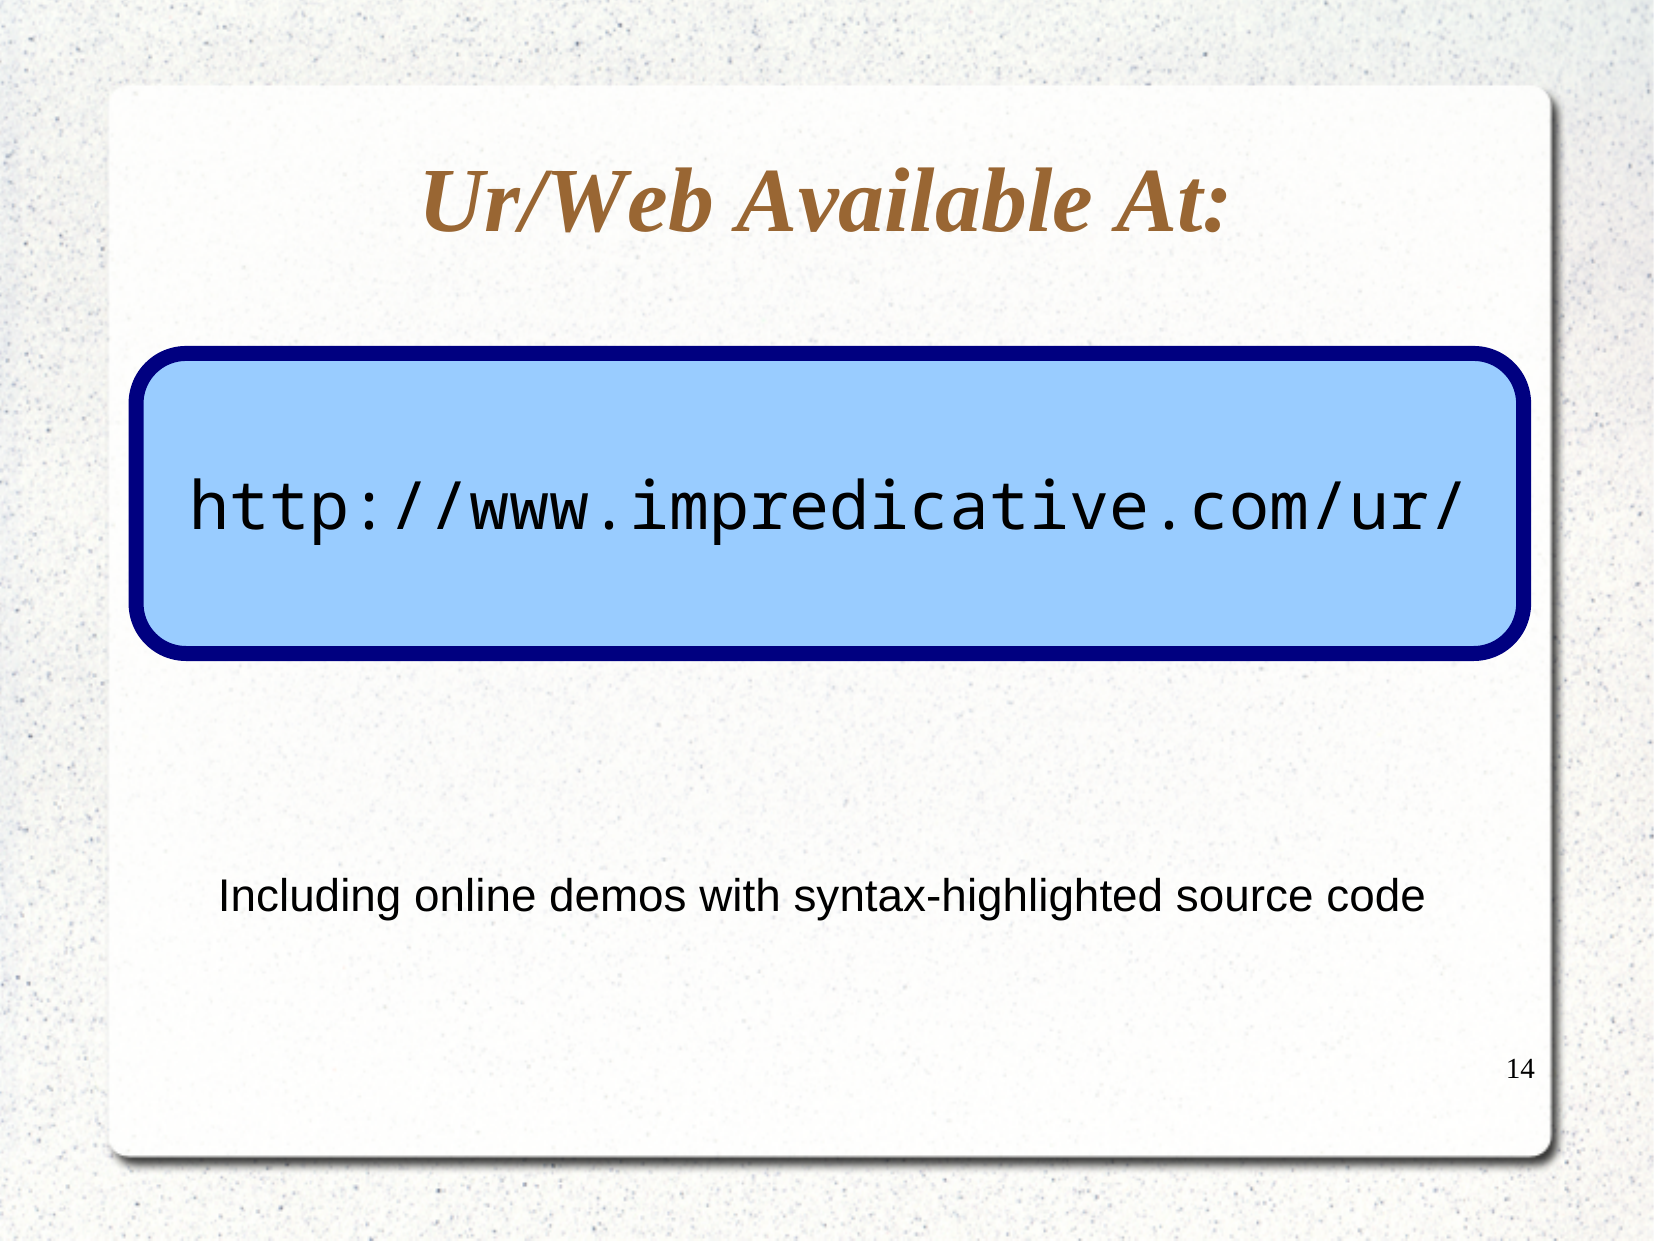

# Ur/Web Available At:
http://www.impredicative.com/ur/
Including online demos with syntax-highlighted source code
14